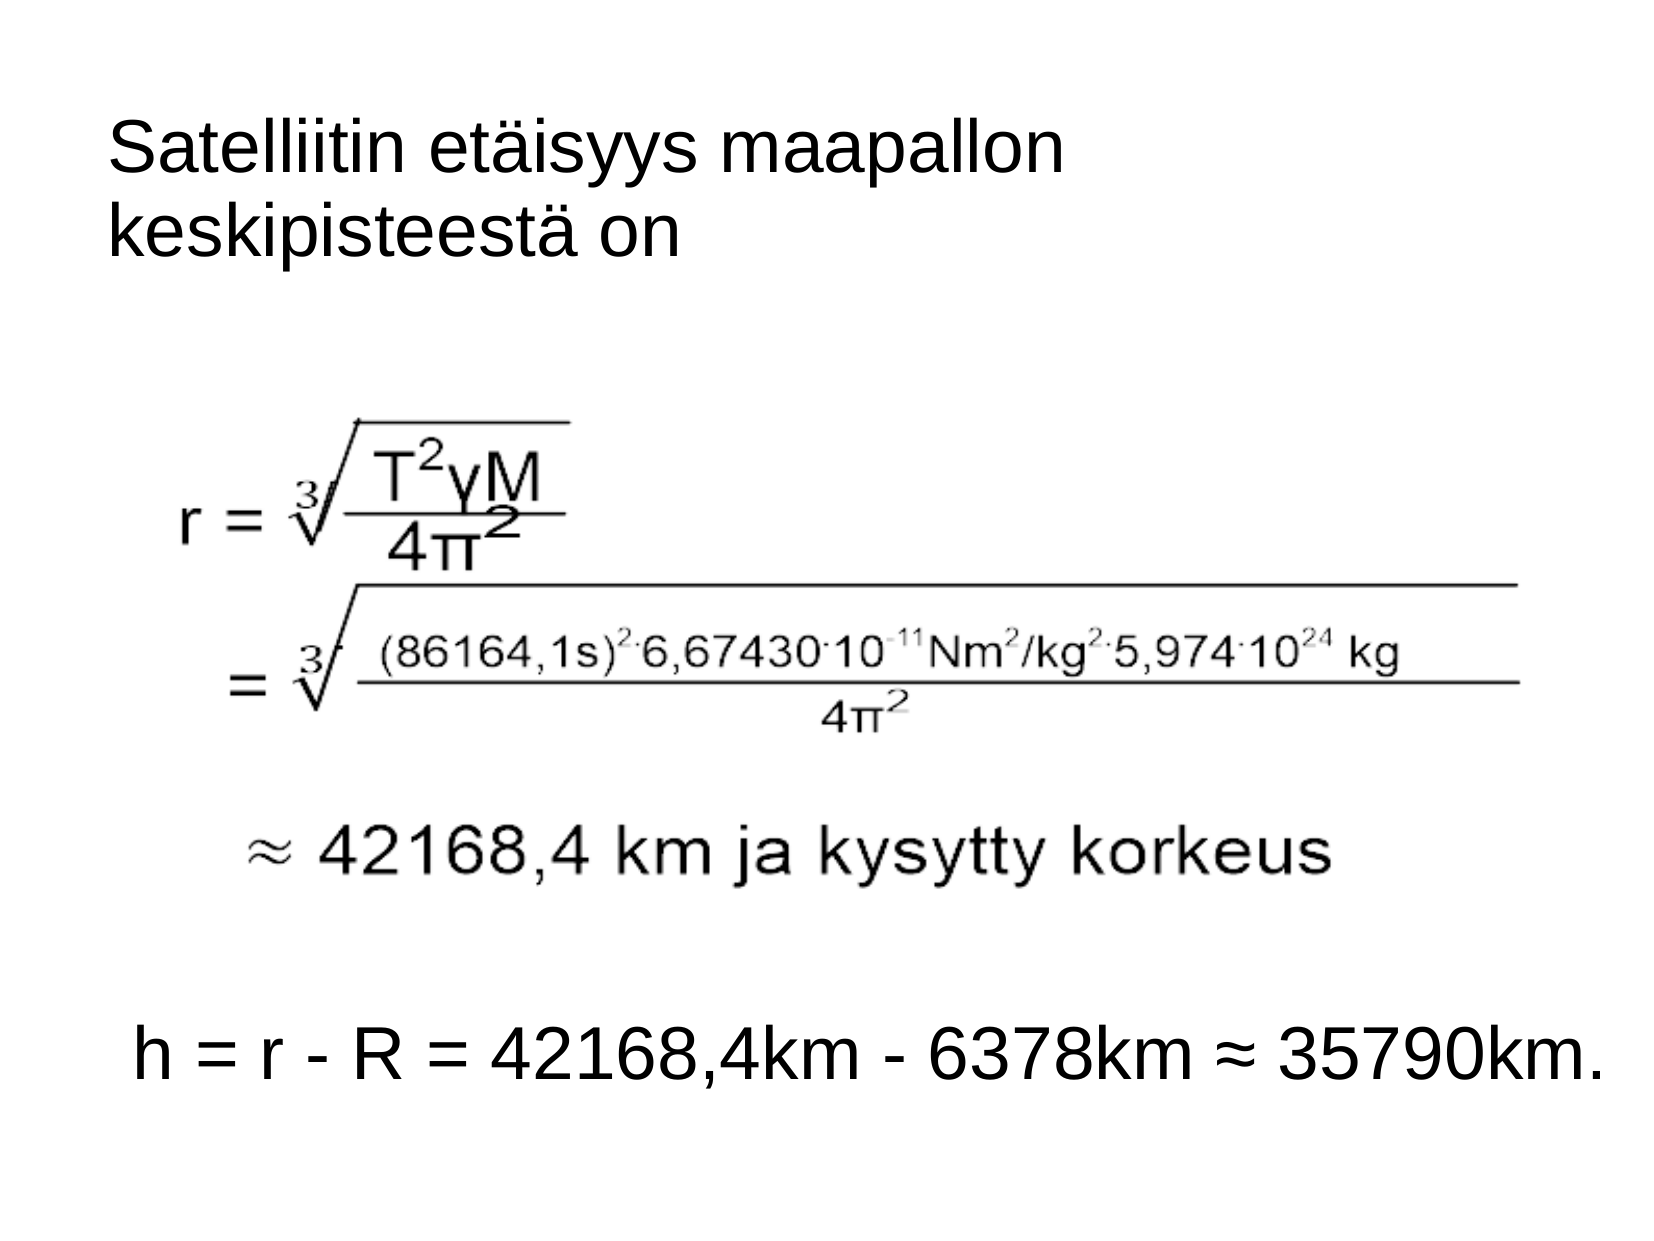

Satelliitin etäisyys maapallon keskipisteestä on
h = r - R = 42168,4km - 6378km ≈ 35790km.